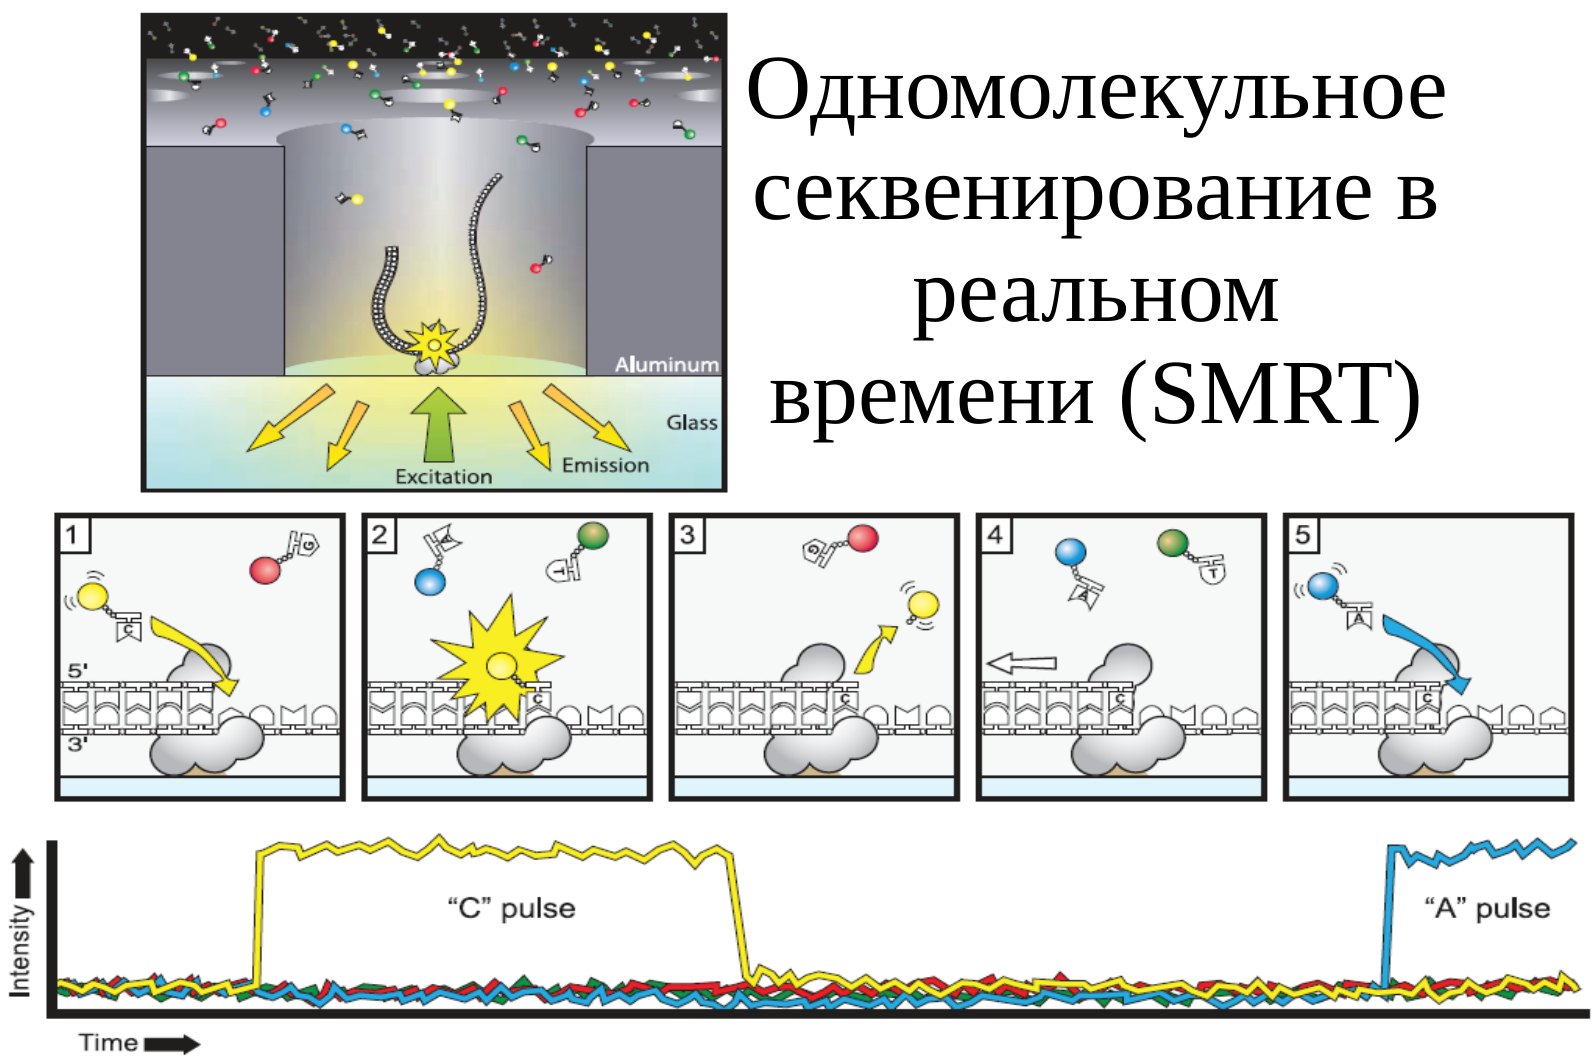

# Одномолекульное секвенирование в реальном времени (SMRT)